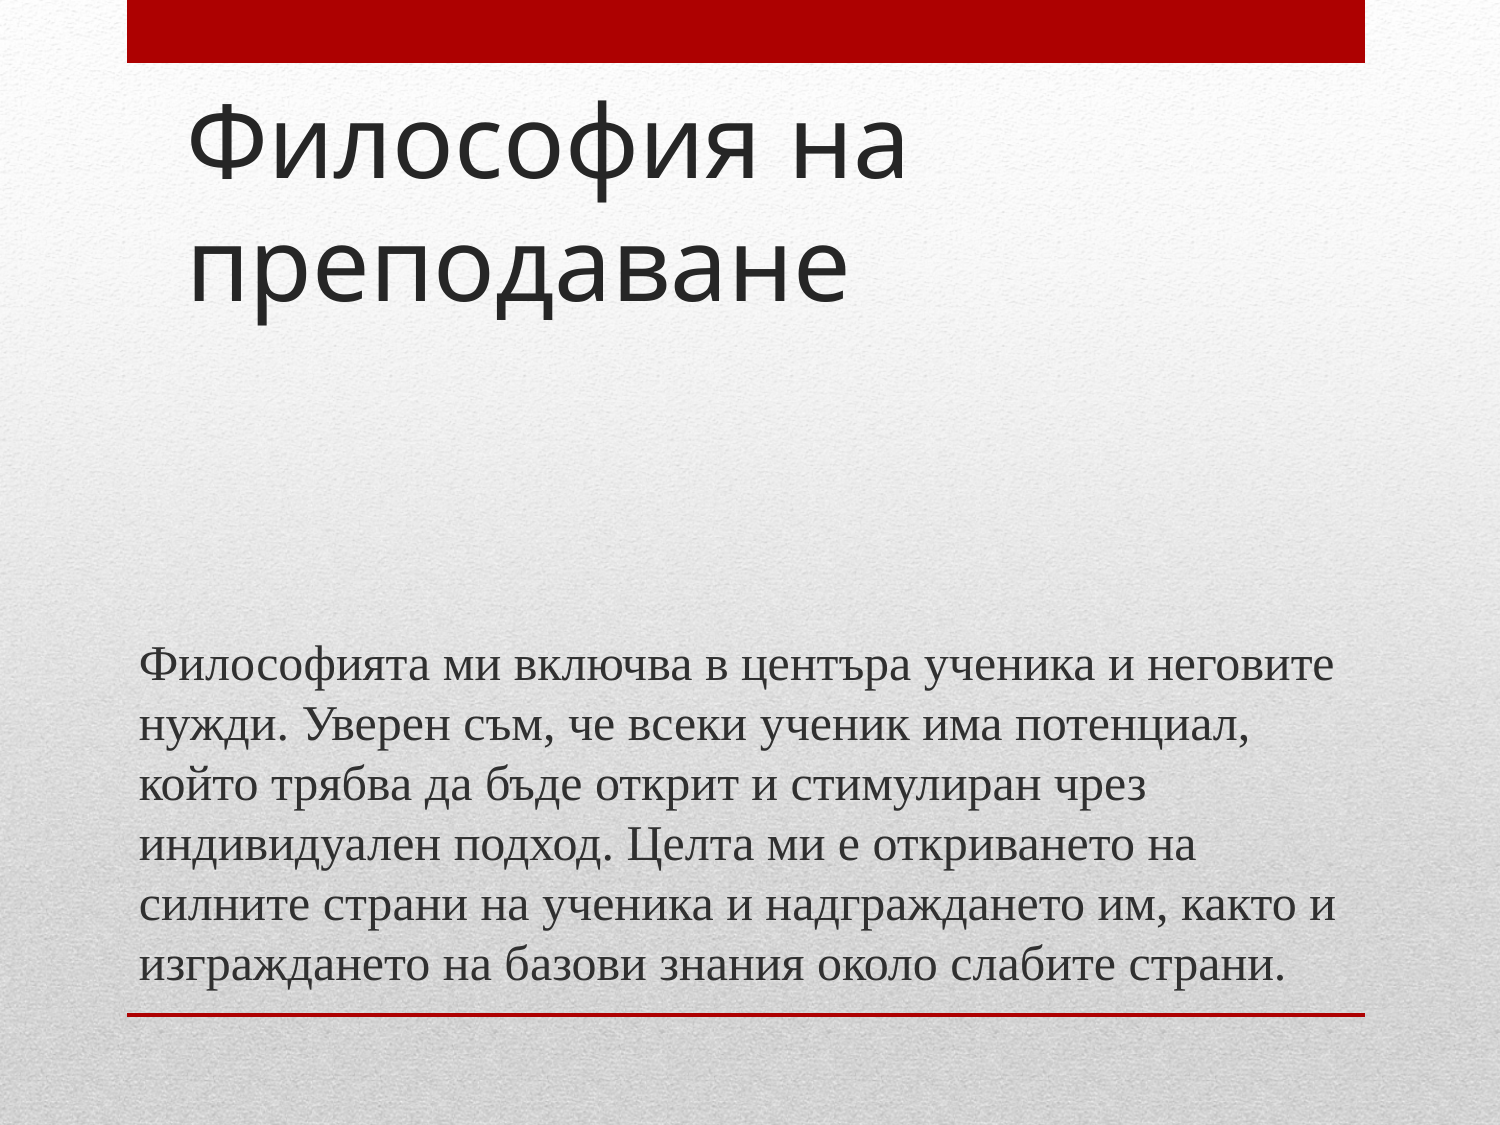

# Философия на преподаване
Философията ми включва в центъра ученика и неговите нужди. Уверен съм, че всеки ученик има потенциал, който трябва да бъде открит и стимулиран чрез индивидуален подход. Целта ми е откриването на силните страни на ученика и надграждането им, както и изграждането на базови знания около слабите страни.